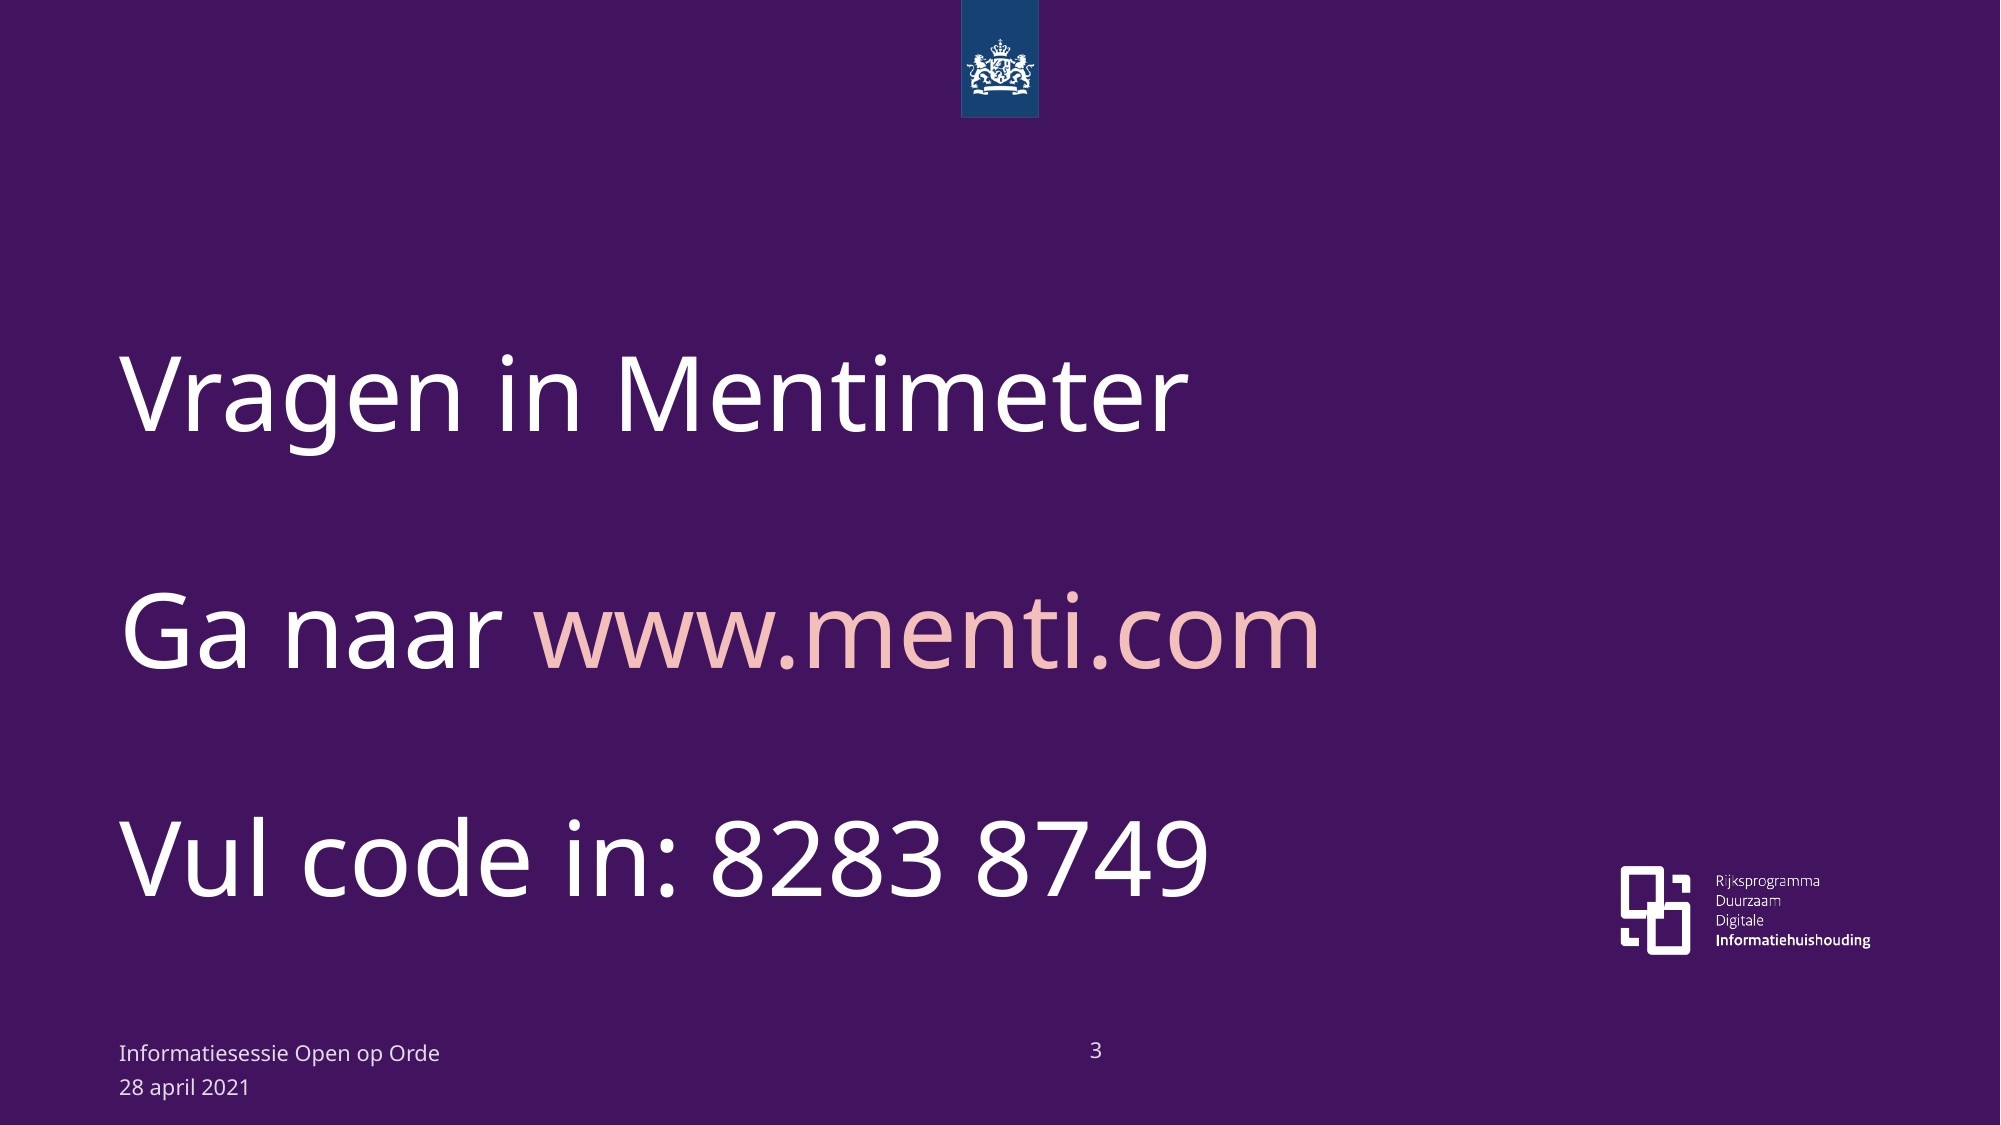

# Vragen in Mentimeter Ga naar www.menti.com Vul code in: 8283 8749
Informatiesessie Open op Orde
28 april 2021